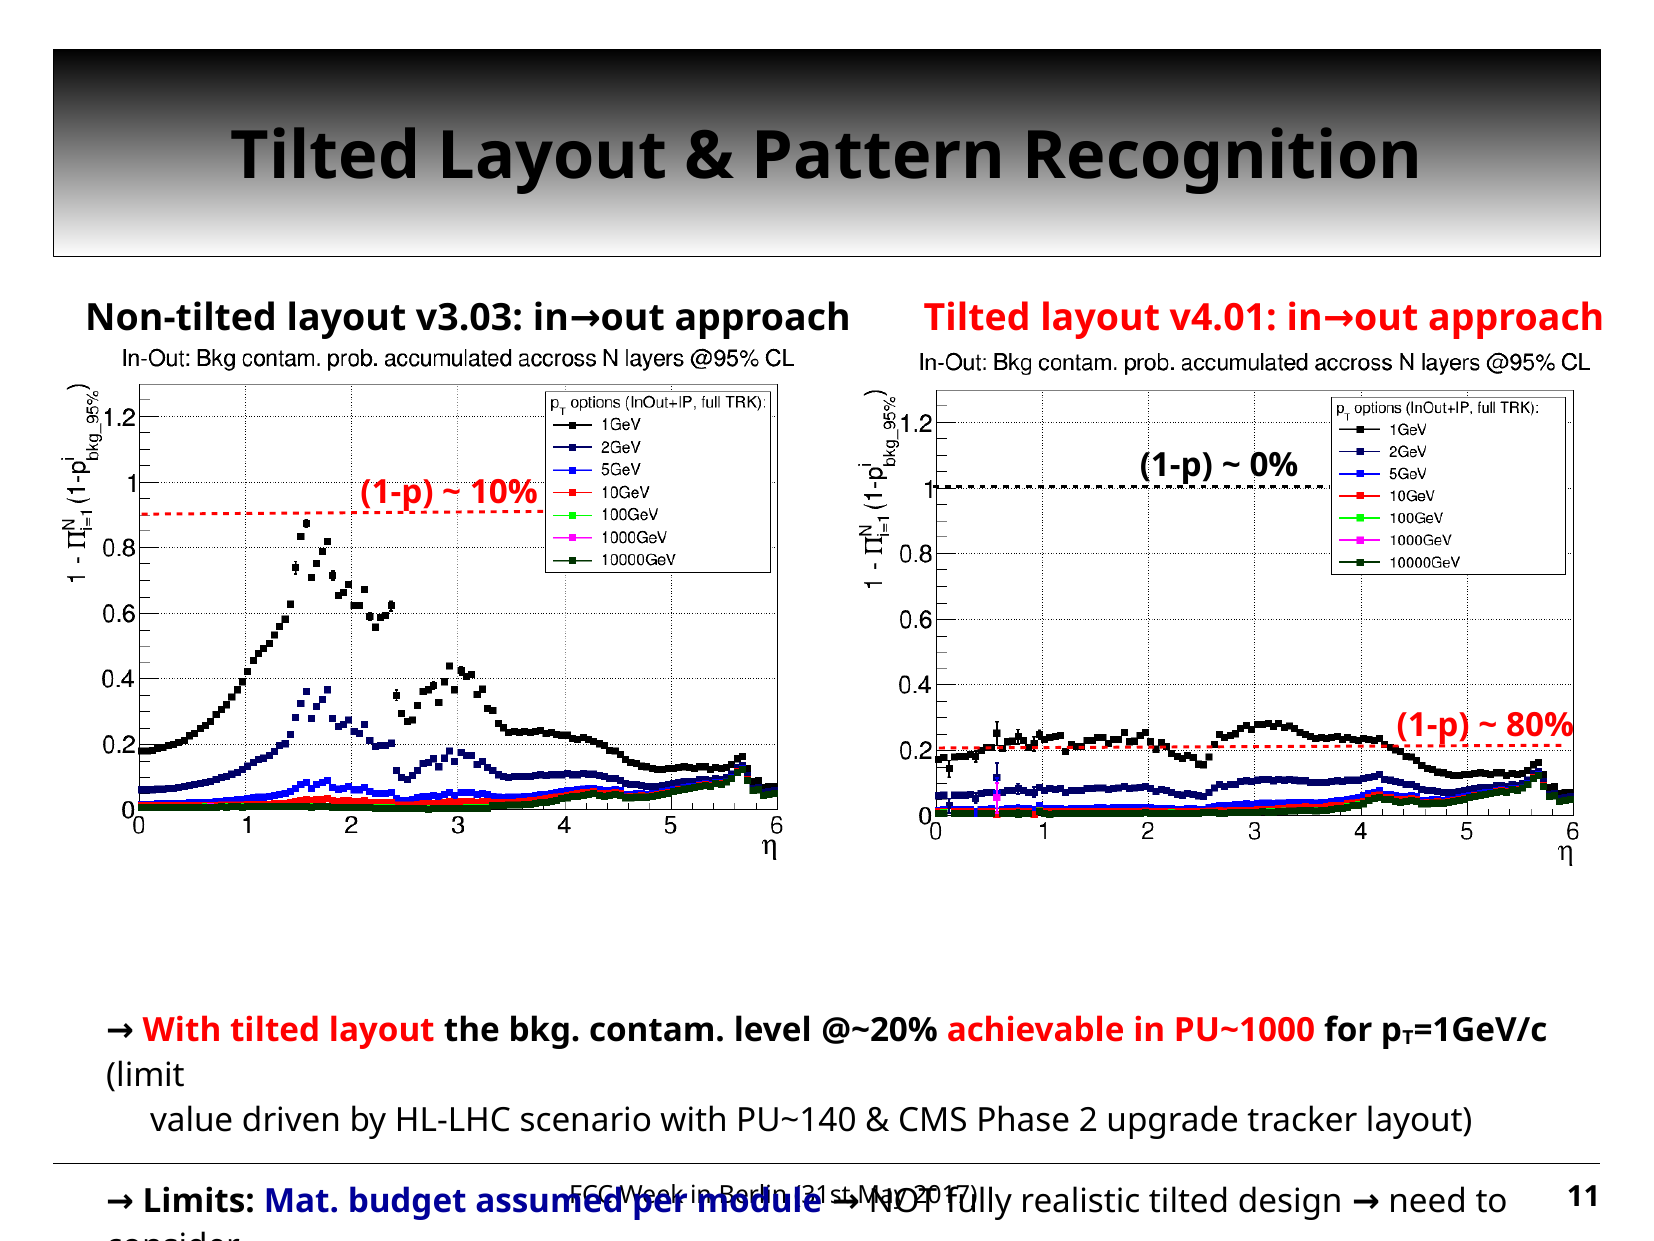

# Tilted Layout & Pattern Recognition
Non-tilted layout v3.03: in→out approach
Tilted layout v4.01: in→out approach
→ With tilted layout the bkg. contam. level @~20% achievable in PU~1000 for pT=1GeV/c (limit
 value driven by HL-LHC scenario with PU~140 & CMS Phase 2 upgrade tracker layout)
→ Limits: Mat. budget assumed per module → NOT fully realistic tilted design → need to consider
 services & support structure (engineering input necessary)!
(1-p) ~ 0%
(1-p) ~ 10%
(1-p) ~ 80%
11
FCC Week in Berlin (31st May 2017)